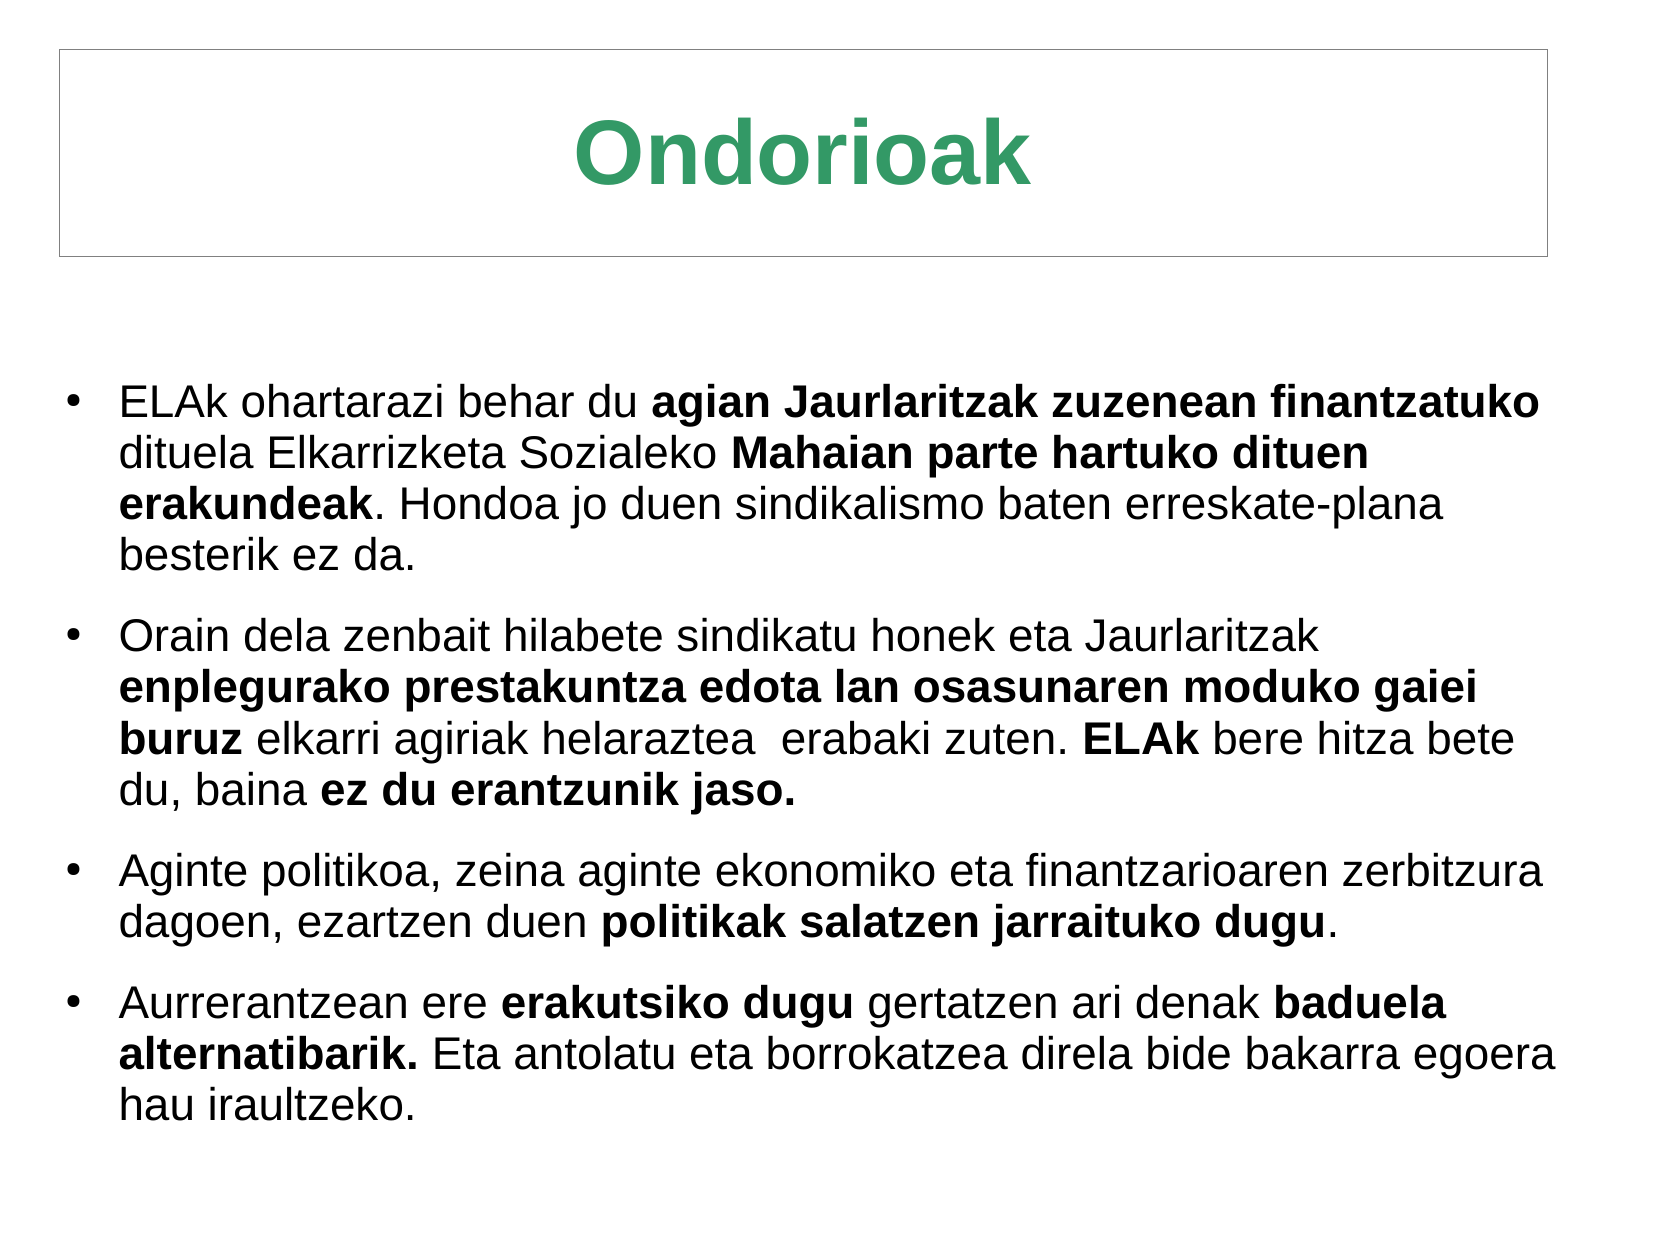

# Ondorioak
ELAk ohartarazi behar du agian Jaurlaritzak zuzenean finantzatuko dituela Elkarrizketa Sozialeko Mahaian parte hartuko dituen erakundeak. Hondoa jo duen sindikalismo baten erreskate-plana besterik ez da.
Orain dela zenbait hilabete sindikatu honek eta Jaurlaritzak enplegurako prestakuntza edota lan osasunaren moduko gaiei buruz elkarri agiriak helaraztea erabaki zuten. ELAk bere hitza bete du, baina ez du erantzunik jaso.
Aginte politikoa, zeina aginte ekonomiko eta finantzarioaren zerbitzura dagoen, ezartzen duen politikak salatzen jarraituko dugu.
Aurrerantzean ere erakutsiko dugu gertatzen ari denak baduela alternatibarik. Eta antolatu eta borrokatzea direla bide bakarra egoera hau iraultzeko.